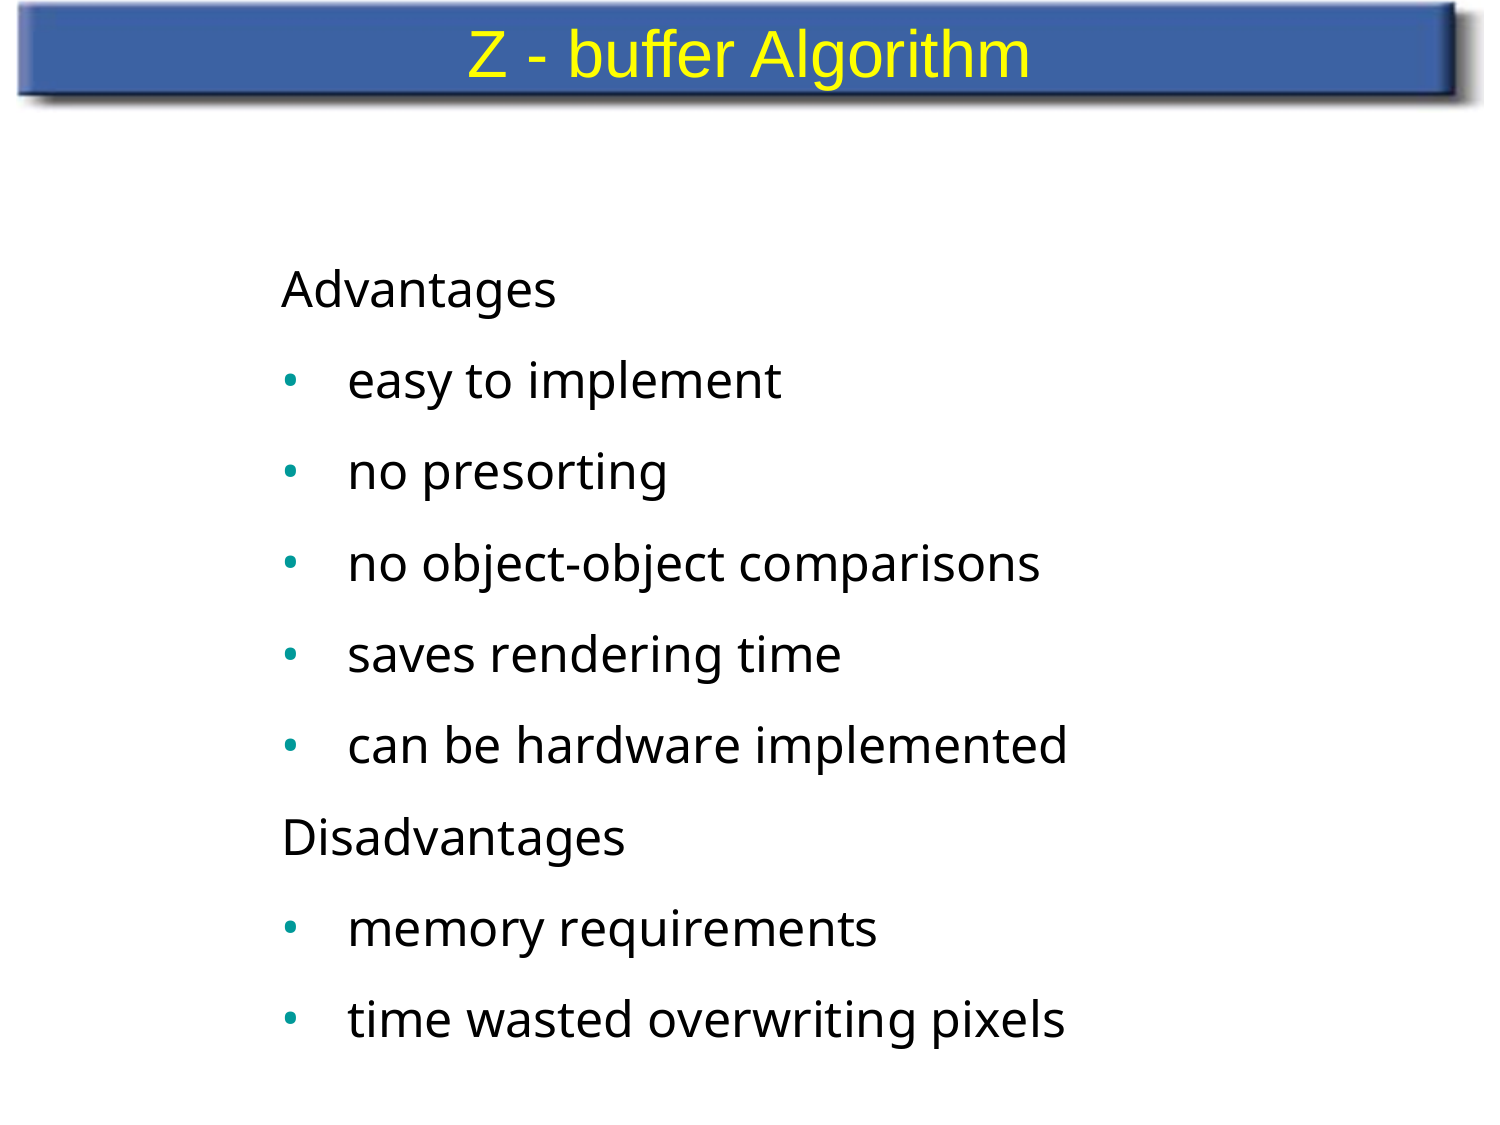

# Z - buffer Algorithm
Advantages
easy to implement
no presorting
no object-object comparisons
saves rendering time
can be hardware implemented
Disadvantages
memory requirements
time wasted overwriting pixels